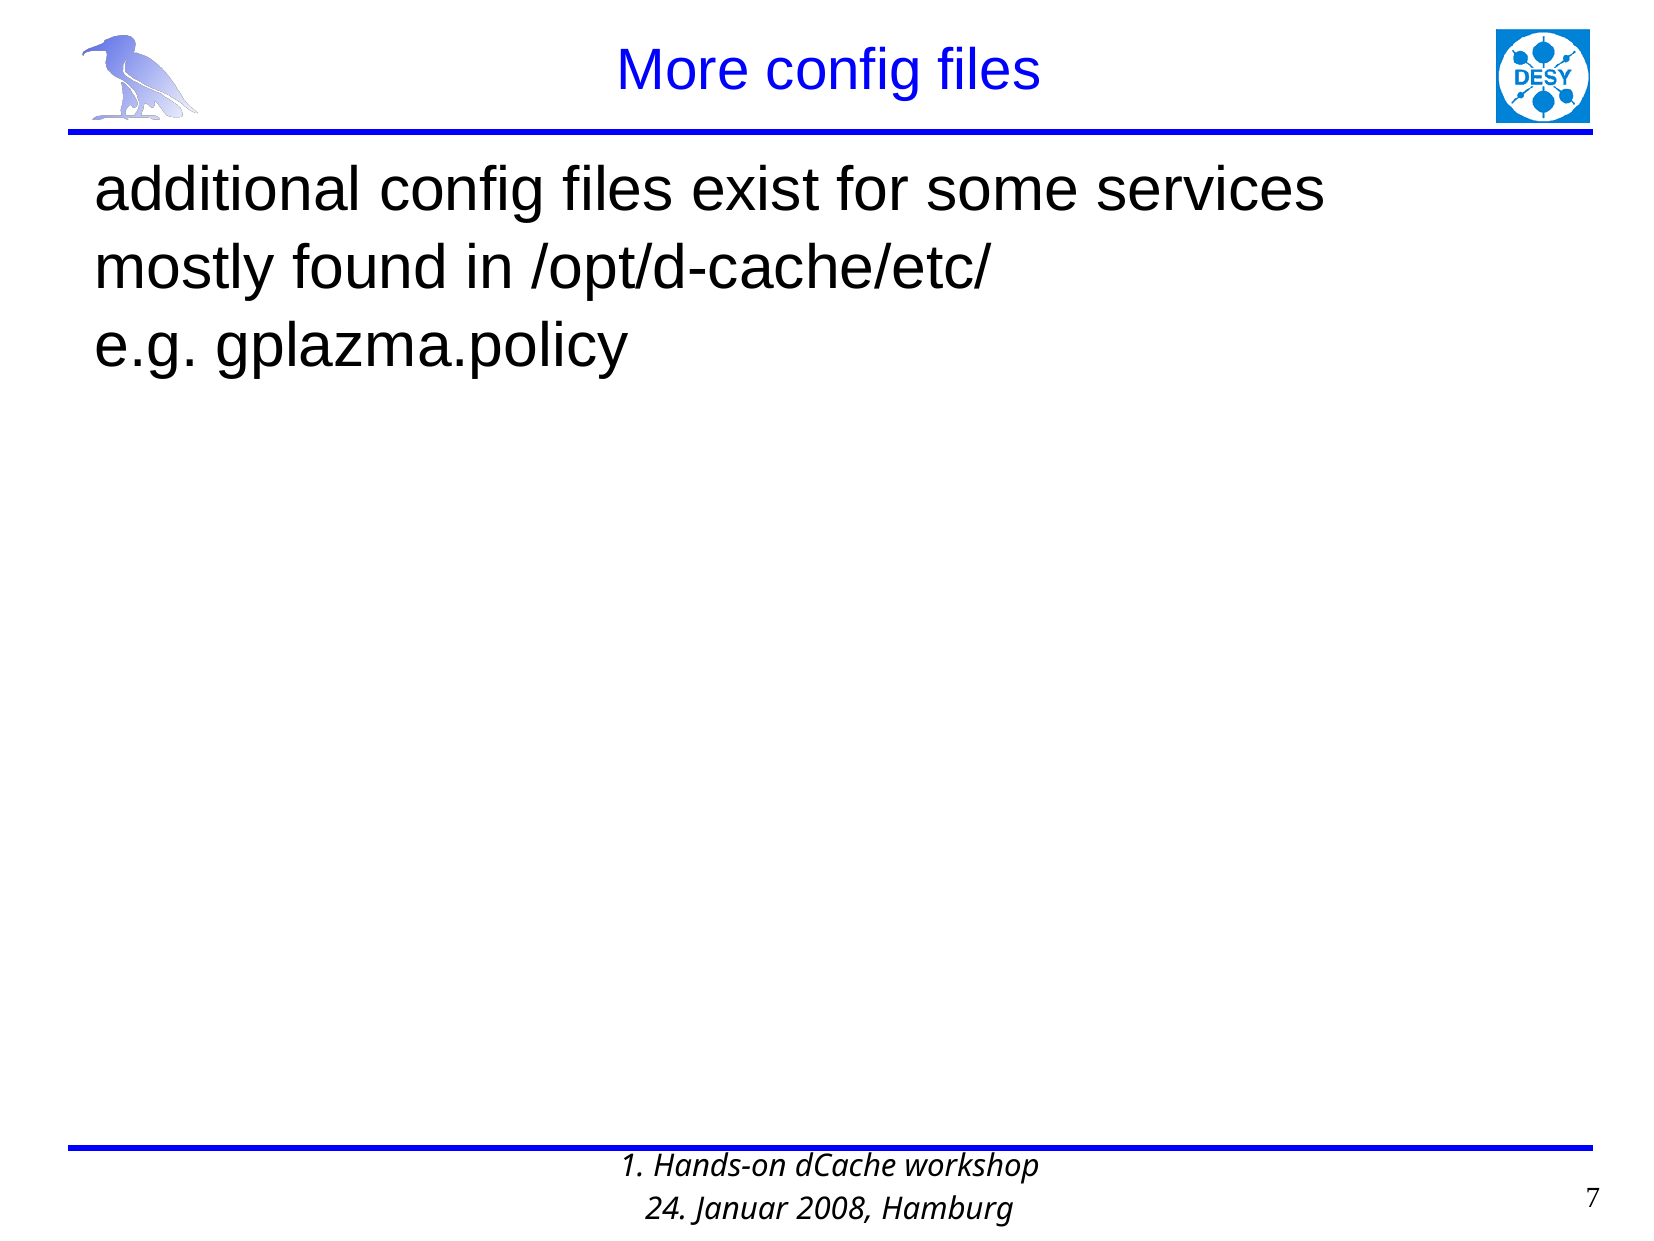

# More config files
additional config files exist for some services
mostly found in /opt/d-cache/etc/
e.g. gplazma.policy
7